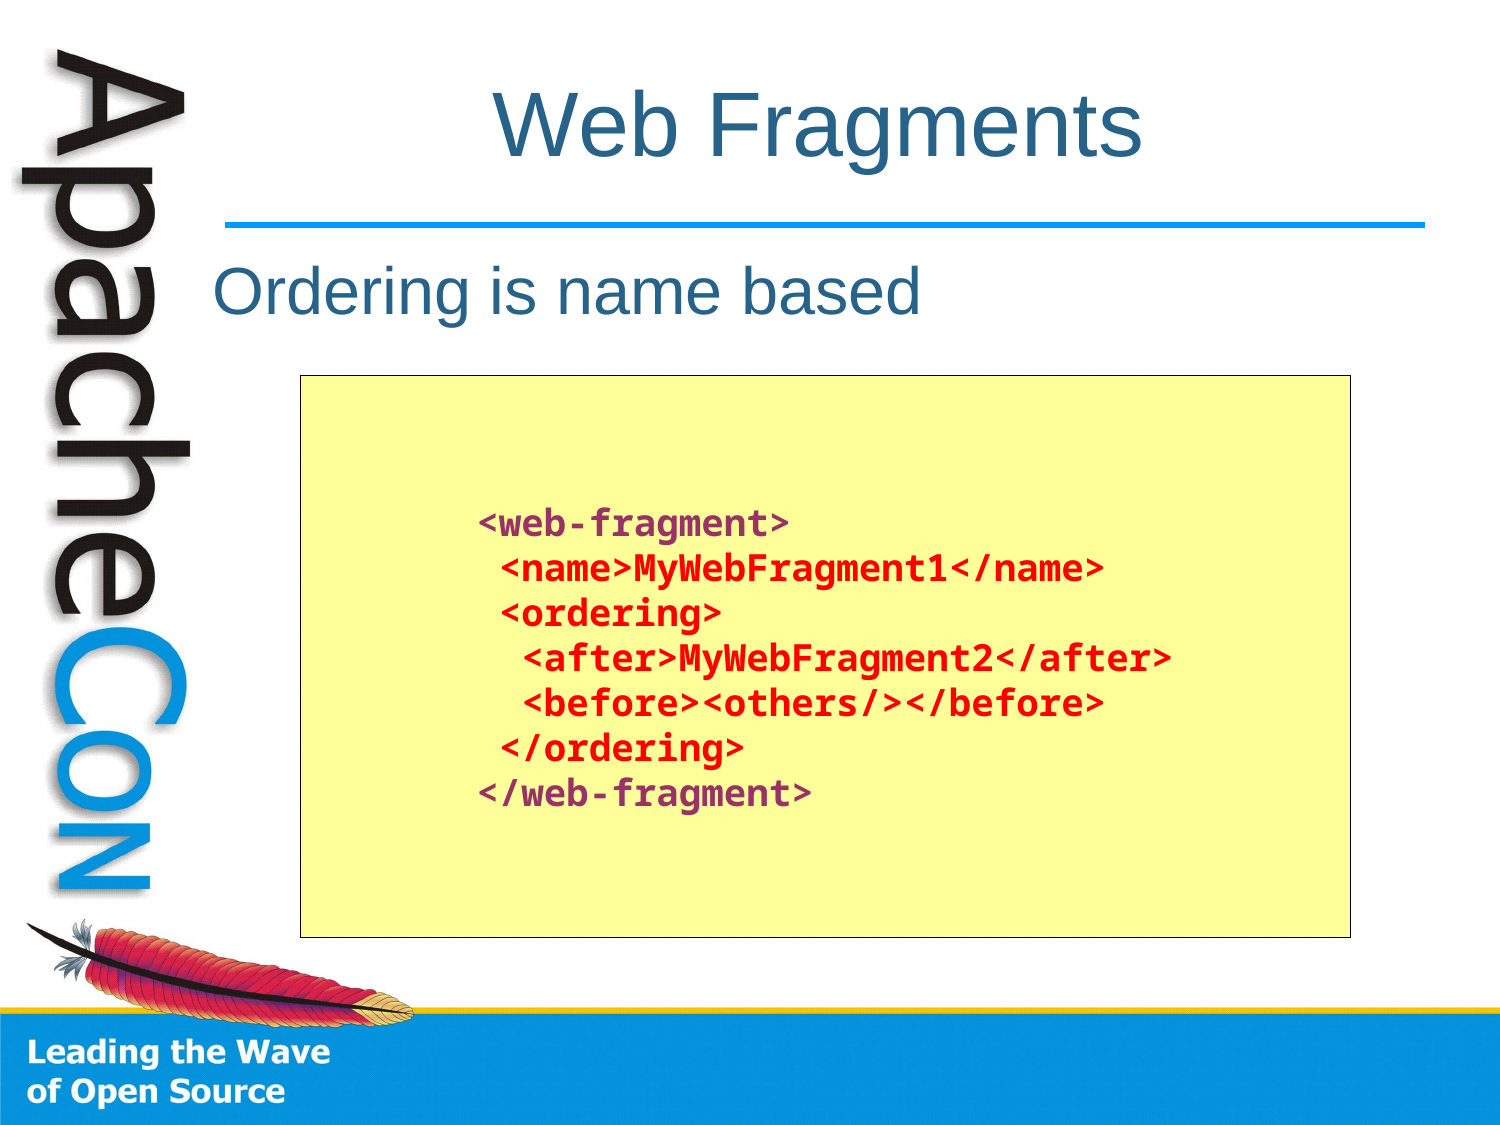

# Web Fragments
Ordering is name based
<web-fragment>
 <name>MyWebFragment1</name>
 <ordering>
 <after>MyWebFragment2</after>
 <before><others/></before>
 </ordering>
</web-fragment>